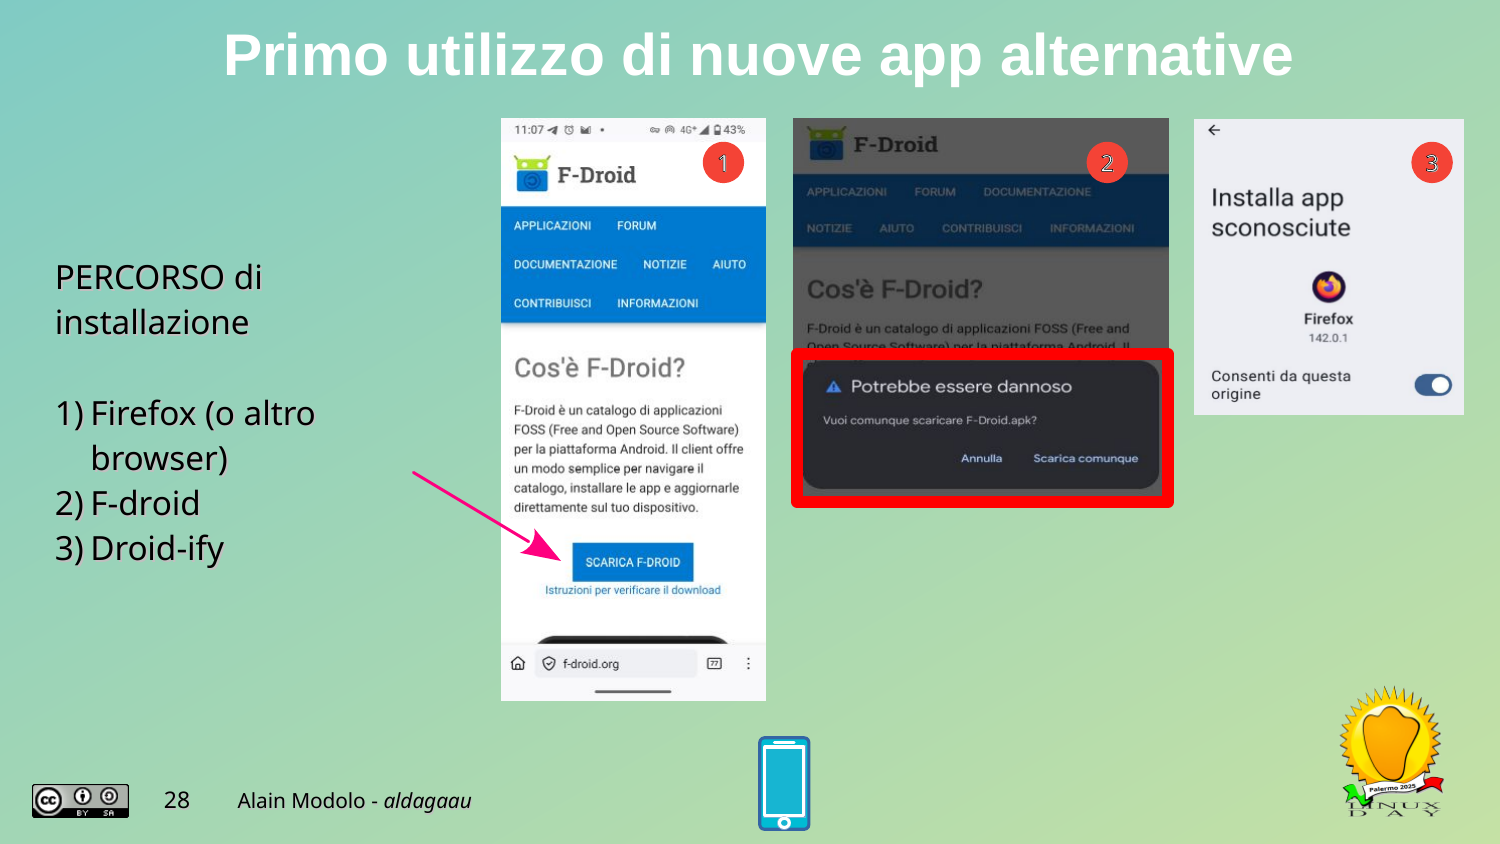

# Primo utilizzo di nuove app alternative
1
2
3
PERCORSO di installazione
Firefox (o altro browser)
F-droid
Droid-ify